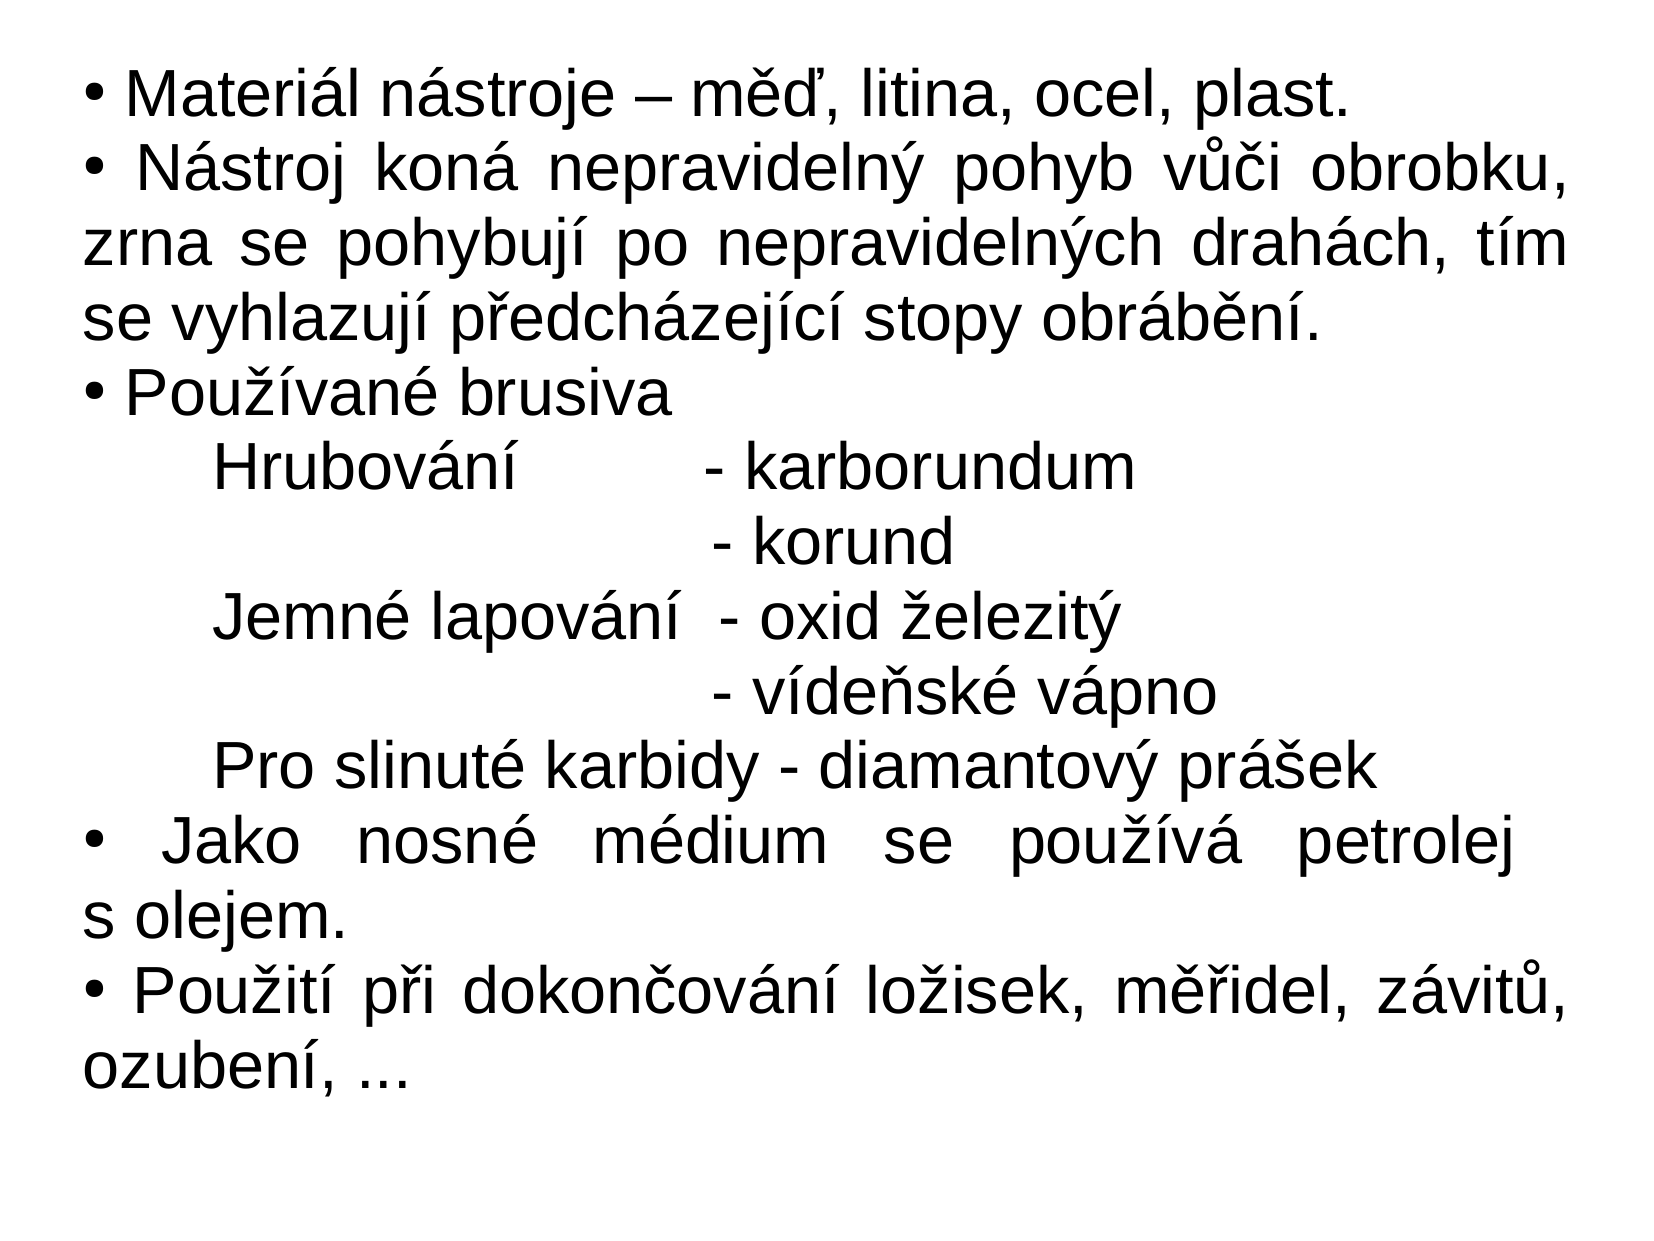

# Materiál nástroje – měď, litina, ocel, plast.
 Nástroj koná nepravidelný pohyb vůči obrobku, zrna se pohybují po nepravidelných drahách, tím se vyhlazují předcházející stopy obrábění.
 Používané brusiva
 Hrubování - karborundum
 - korund
 Jemné lapování - oxid železitý
 - vídeňské vápno
 Pro slinuté karbidy - diamantový prášek
 Jako nosné médium se používá petrolej
s olejem.
 Použití při dokončování ložisek, měřidel, závitů, ozubení, ...